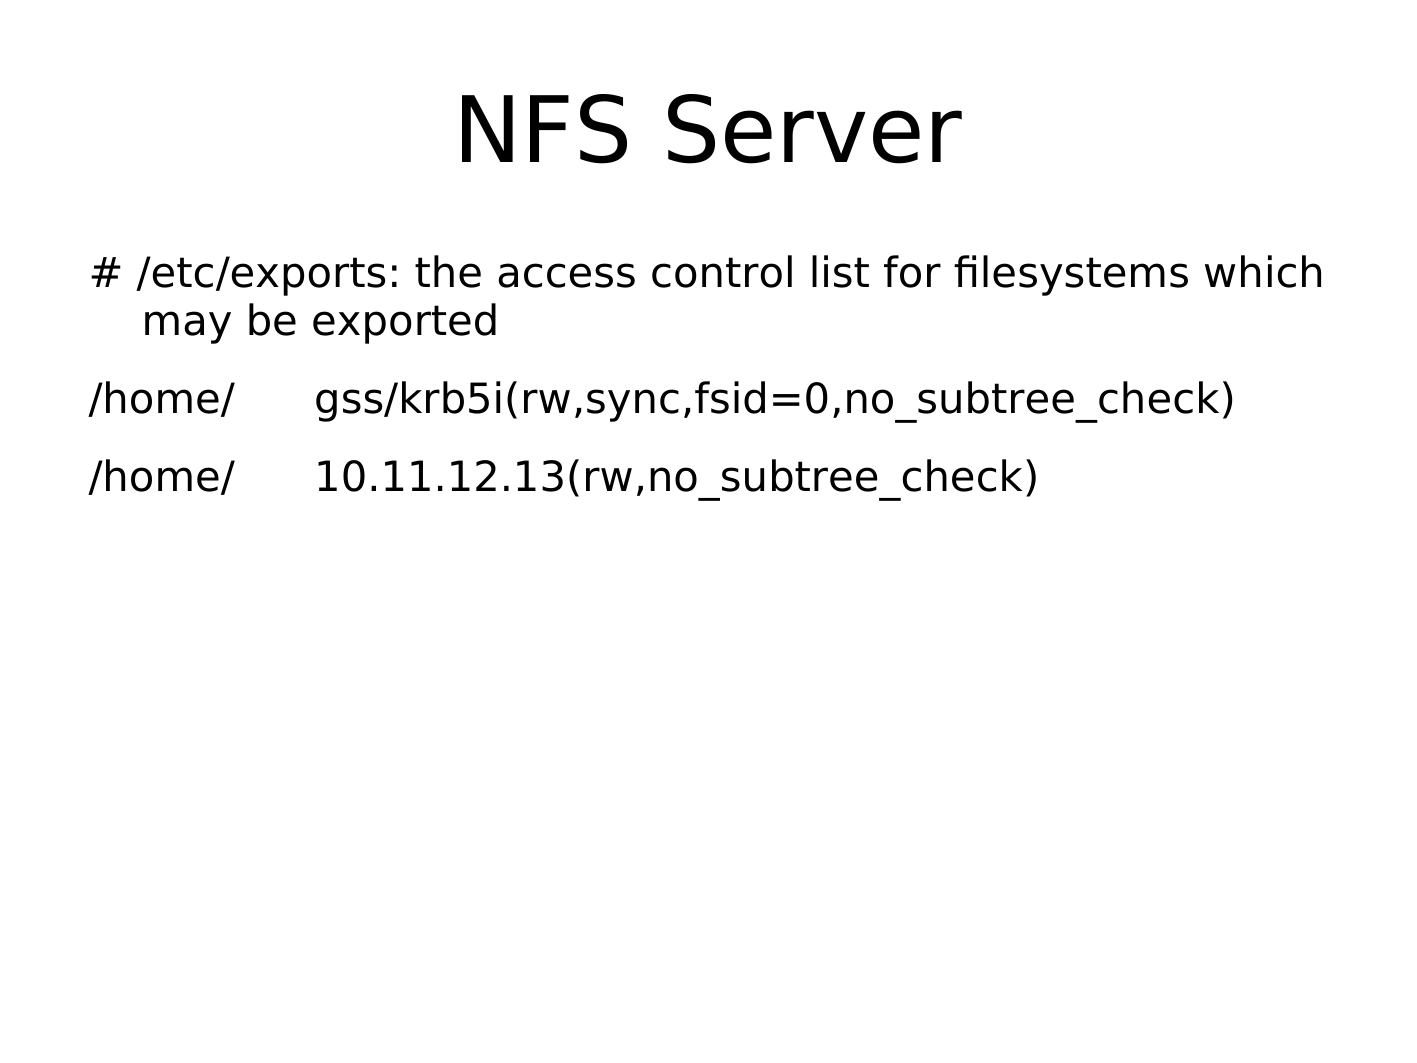

# NFS Server
# /etc/exports: the access control list for filesystems which may be exported
/home/ gss/krb5i(rw,sync,fsid=0,no_subtree_check)
/home/ 10.11.12.13(rw,no_subtree_check)